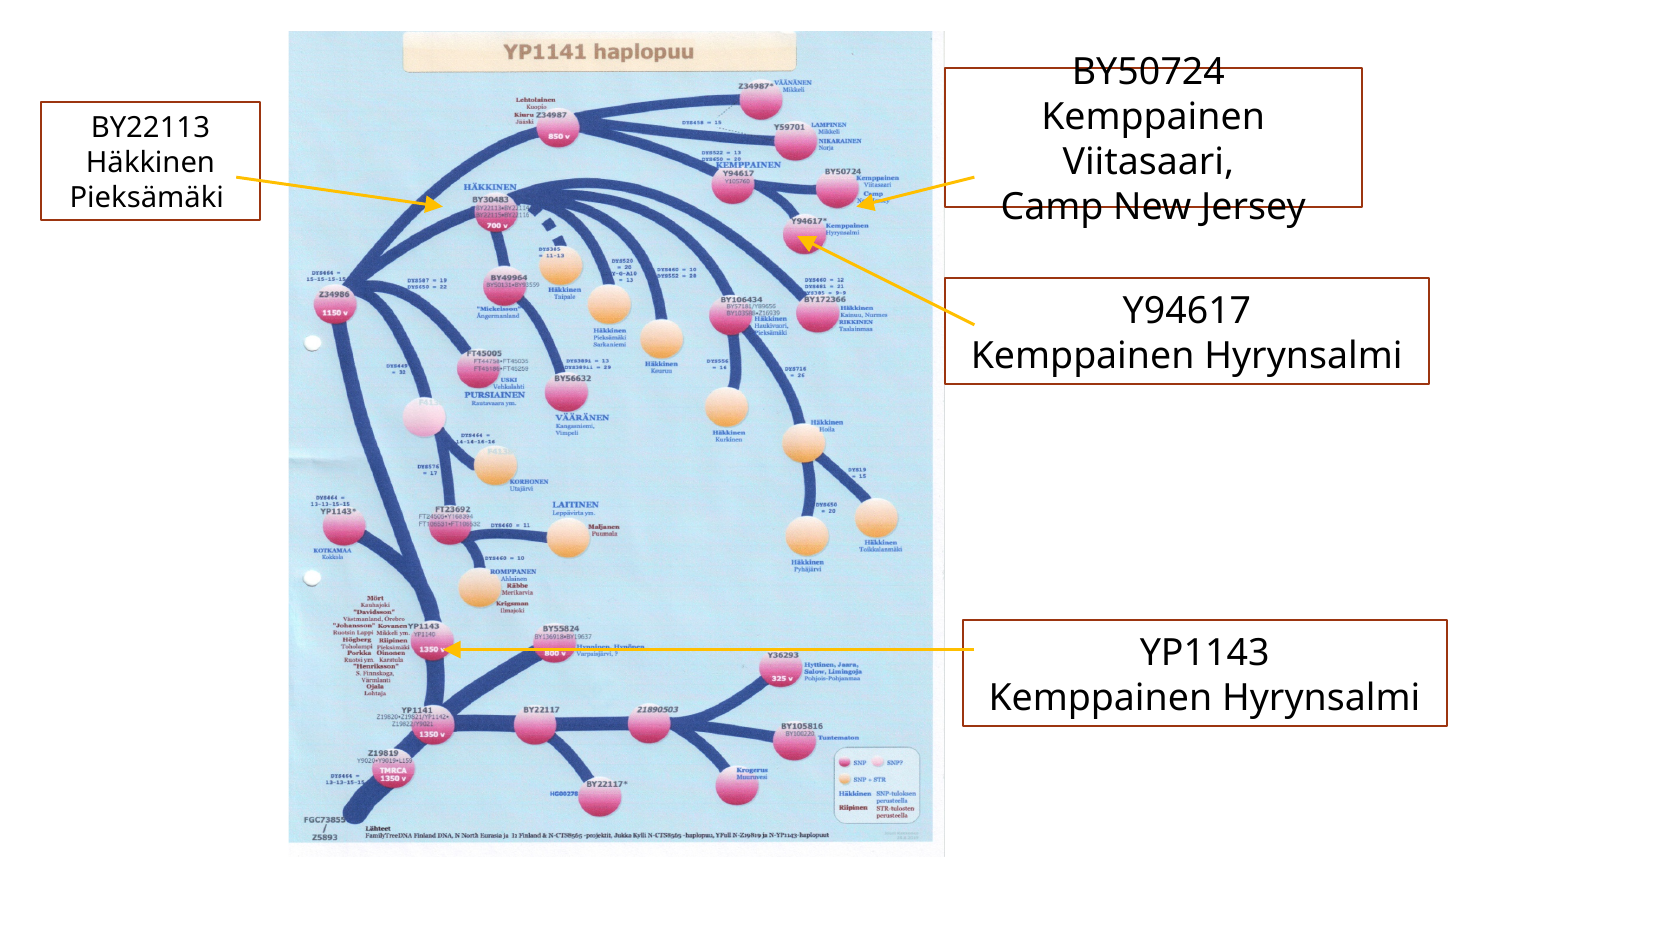

BY50724
Kemppainen Viitasaari,
Camp New Jersey
BY22113
Häkkinen Pieksämäki
Y94617
Kemppainen Hyrynsalmi
YP1143
Kemppainen Hyrynsalmi